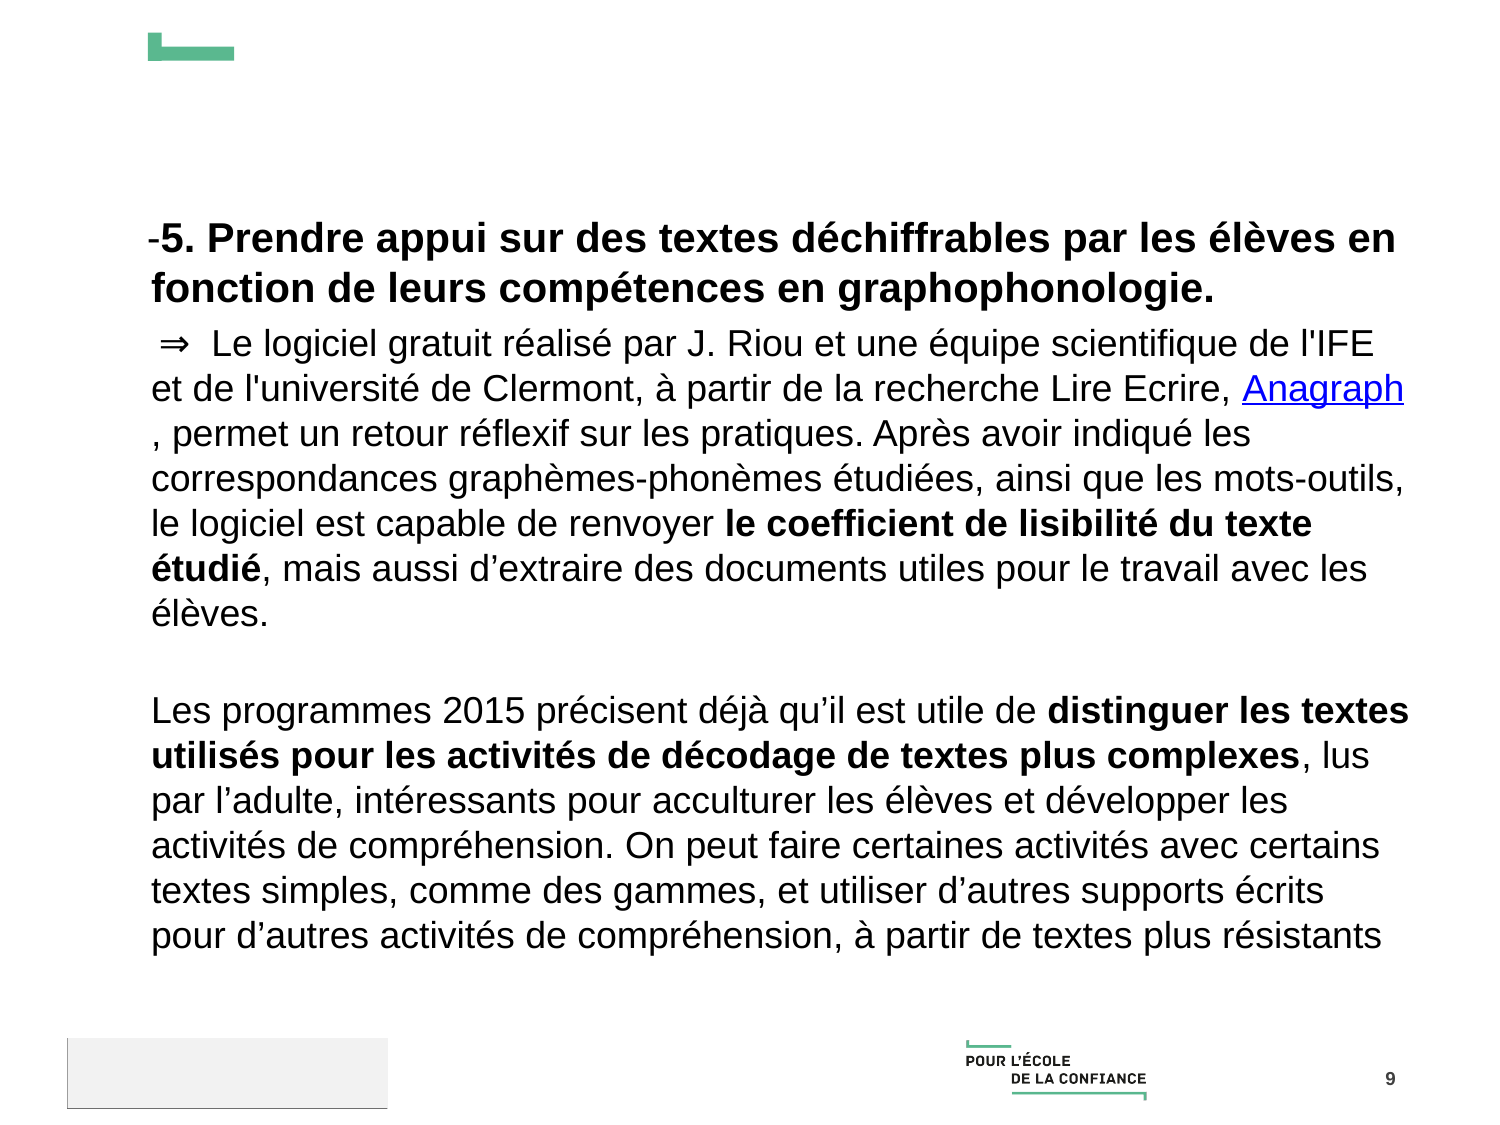

#
5. Prendre appui sur des textes déchiffrables par les élèves en fonction de leurs compétences en graphophonologie.
⇒ Le logiciel gratuit réalisé par J. Riou et une équipe scientifique de l'IFE et de l'université de Clermont, à partir de la recherche Lire Ecrire, Anagraph, permet un retour réflexif sur les pratiques. Après avoir indiqué les correspondances graphèmes-phonèmes étudiées, ainsi que les mots-outils, le logiciel est capable de renvoyer le coefficient de lisibilité du texte étudié, mais aussi d’extraire des documents utiles pour le travail avec les élèves.
Les programmes 2015 précisent déjà qu’il est utile de distinguer les textes utilisés pour les activités de décodage de textes plus complexes, lus par l’adulte, intéressants pour acculturer les élèves et développer les activités de compréhension. On peut faire certaines activités avec certains textes simples, comme des gammes, et utiliser d’autres supports écrits pour d’autres activités de compréhension, à partir de textes plus résistants